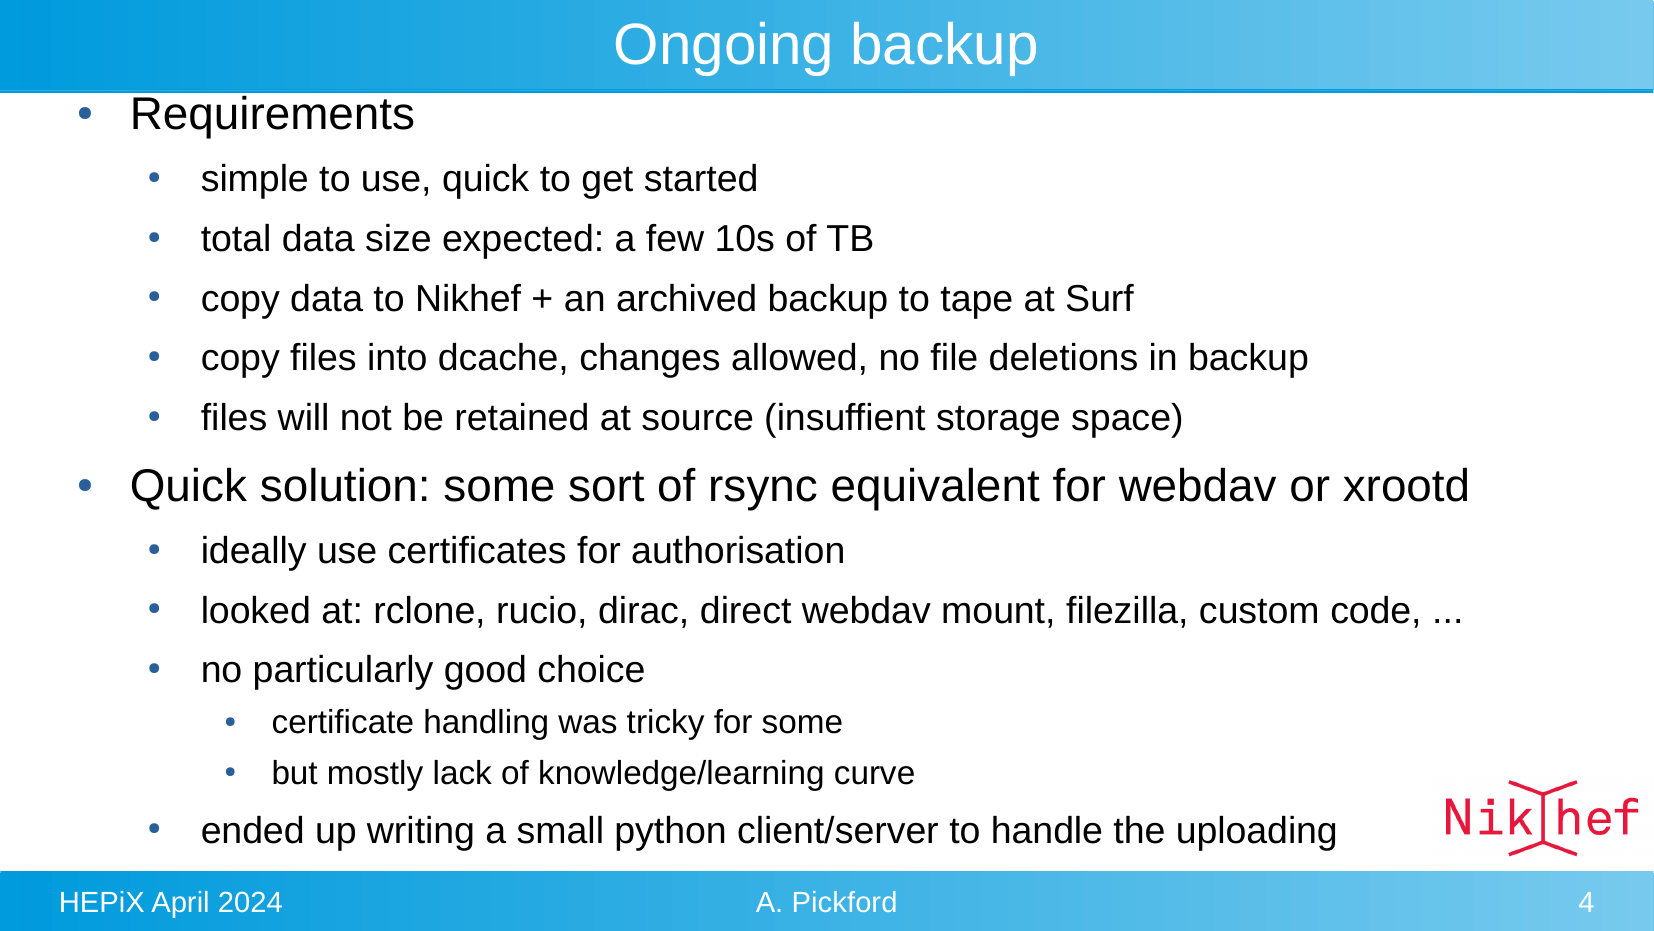

# Ongoing backup
Requirements
simple to use, quick to get started
total data size expected: a few 10s of TB
copy data to Nikhef + an archived backup to tape at Surf
copy files into dcache, changes allowed, no file deletions in backup
files will not be retained at source (insuffient storage space)
Quick solution: some sort of rsync equivalent for webdav or xrootd
ideally use certificates for authorisation
looked at: rclone, rucio, dirac, direct webdav mount, filezilla, custom code, ...
no particularly good choice
certificate handling was tricky for some
but mostly lack of knowledge/learning curve
ended up writing a small python client/server to handle the uploading
4